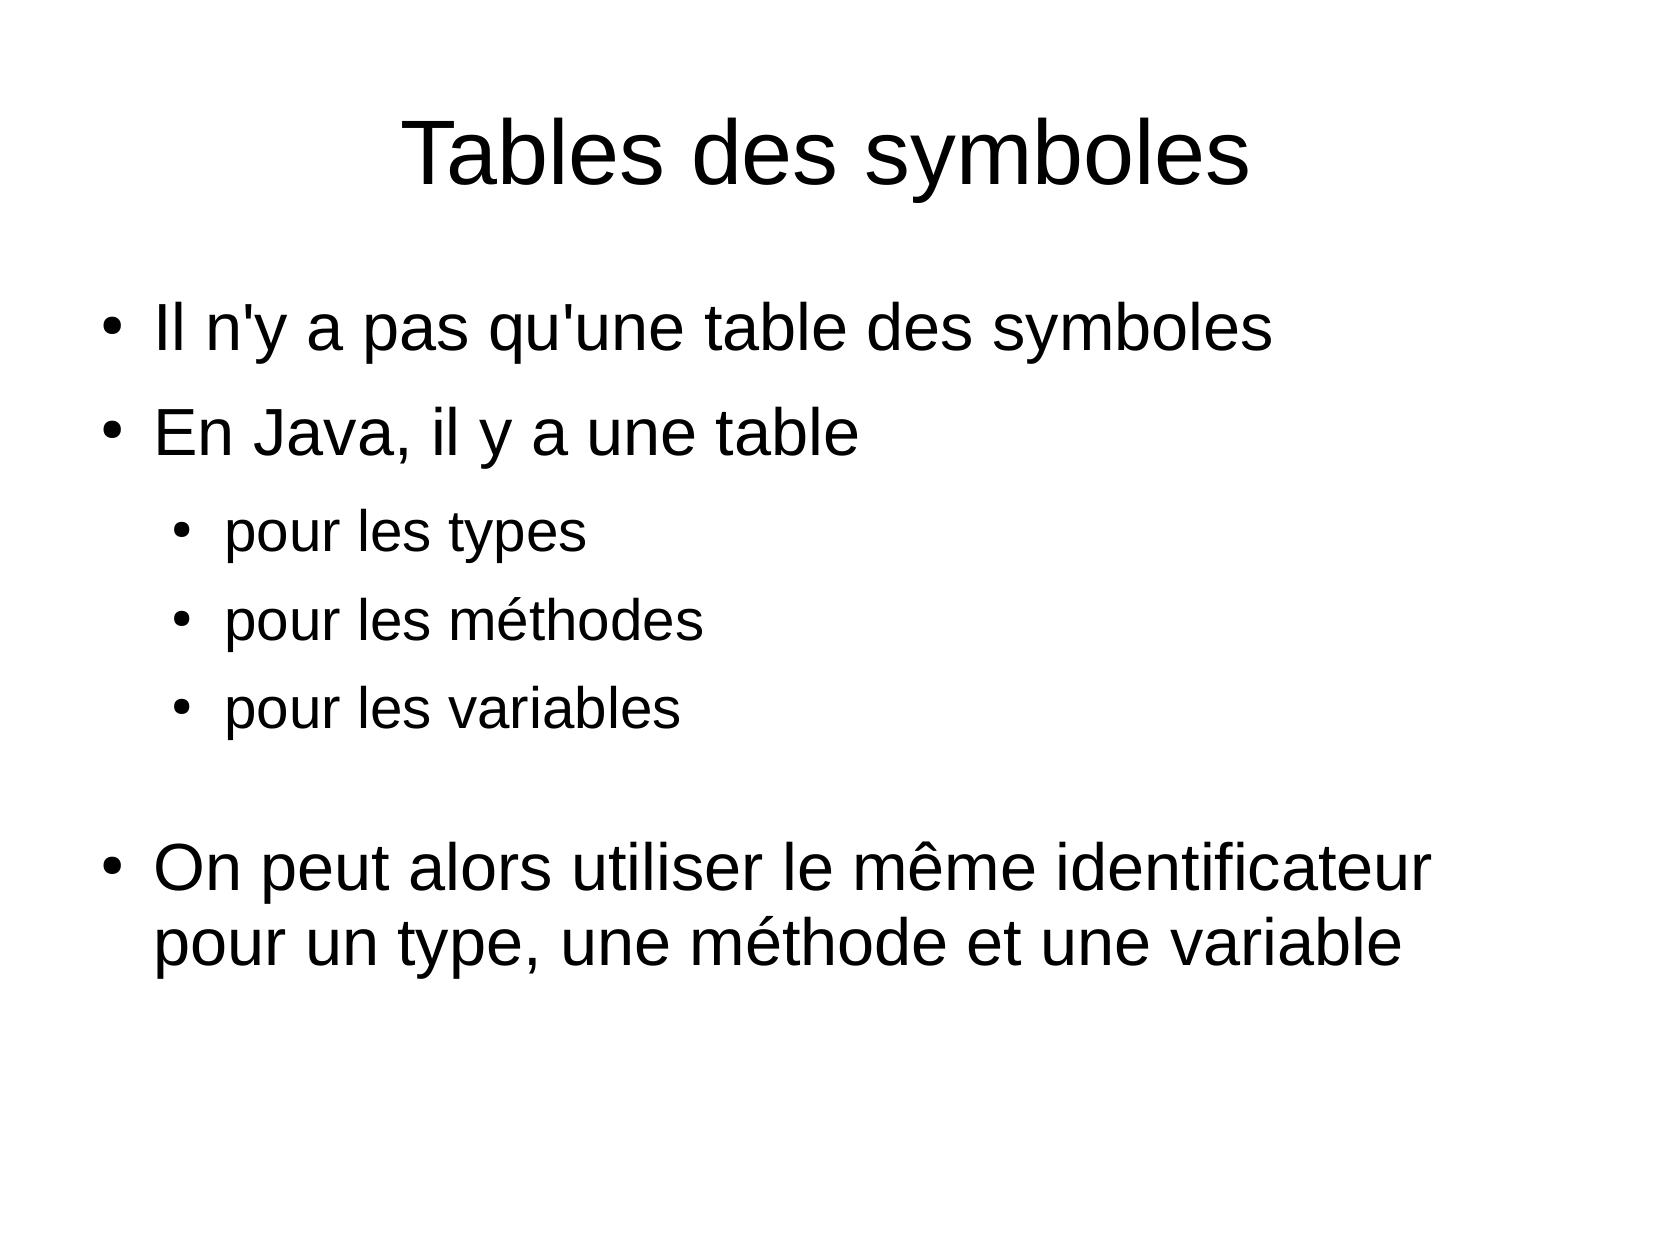

# Tables des symboles
Il n'y a pas qu'une table des symboles
En Java, il y a une table
pour les types
pour les méthodes
pour les variables
On peut alors utiliser le même identificateur pour un type, une méthode et une variable